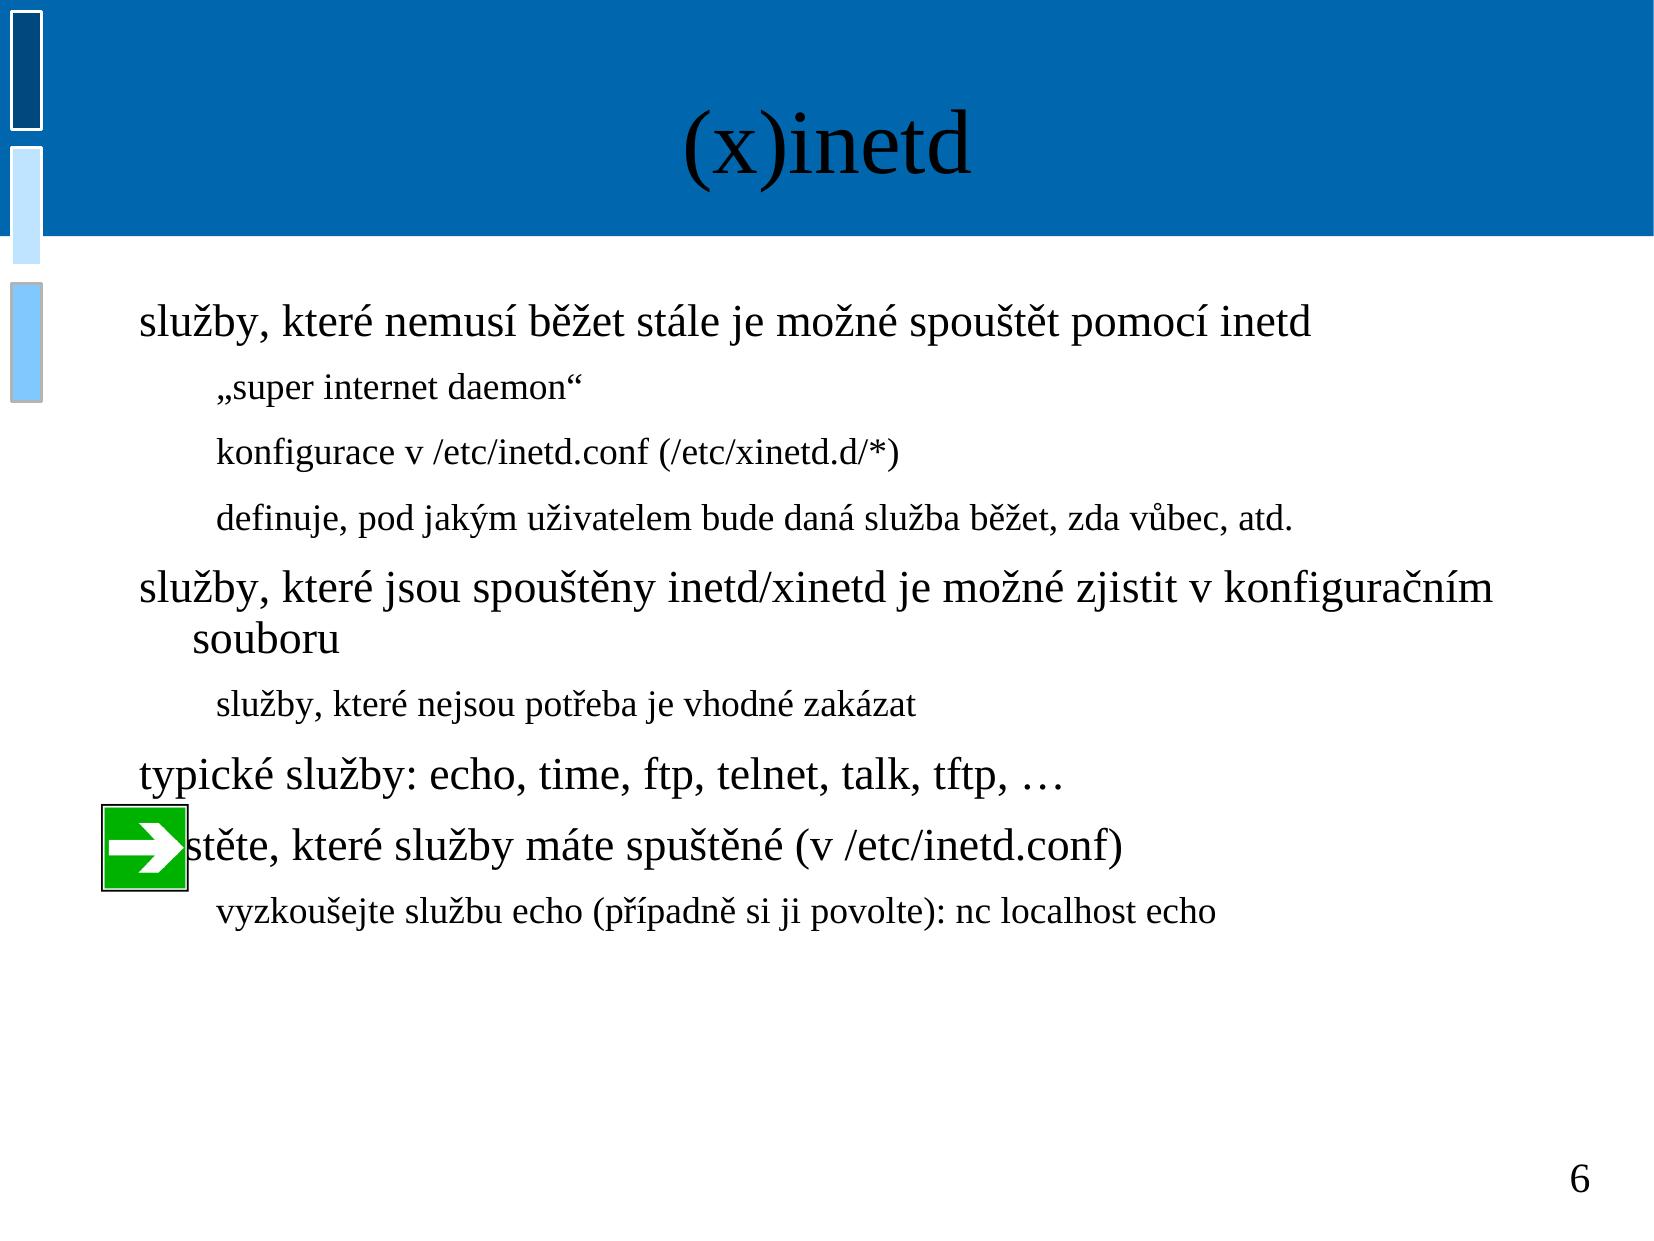

# (x)inetd
služby, které nemusí běžet stále je možné spouštět pomocí inetd
„super internet daemon“
konfigurace v /etc/inetd.conf (/etc/xinetd.d/*)
definuje, pod jakým uživatelem bude daná služba běžet, zda vůbec, atd.
služby, které jsou spouštěny inetd/xinetd je možné zjistit v konfiguračním souboru
služby, které nejsou potřeba je vhodné zakázat
typické služby: echo, time, ftp, telnet, talk, tftp, …
zjistěte, které služby máte spuštěné (v /etc/inetd.conf)
vyzkoušejte službu echo (případně si ji povolte): nc localhost echo